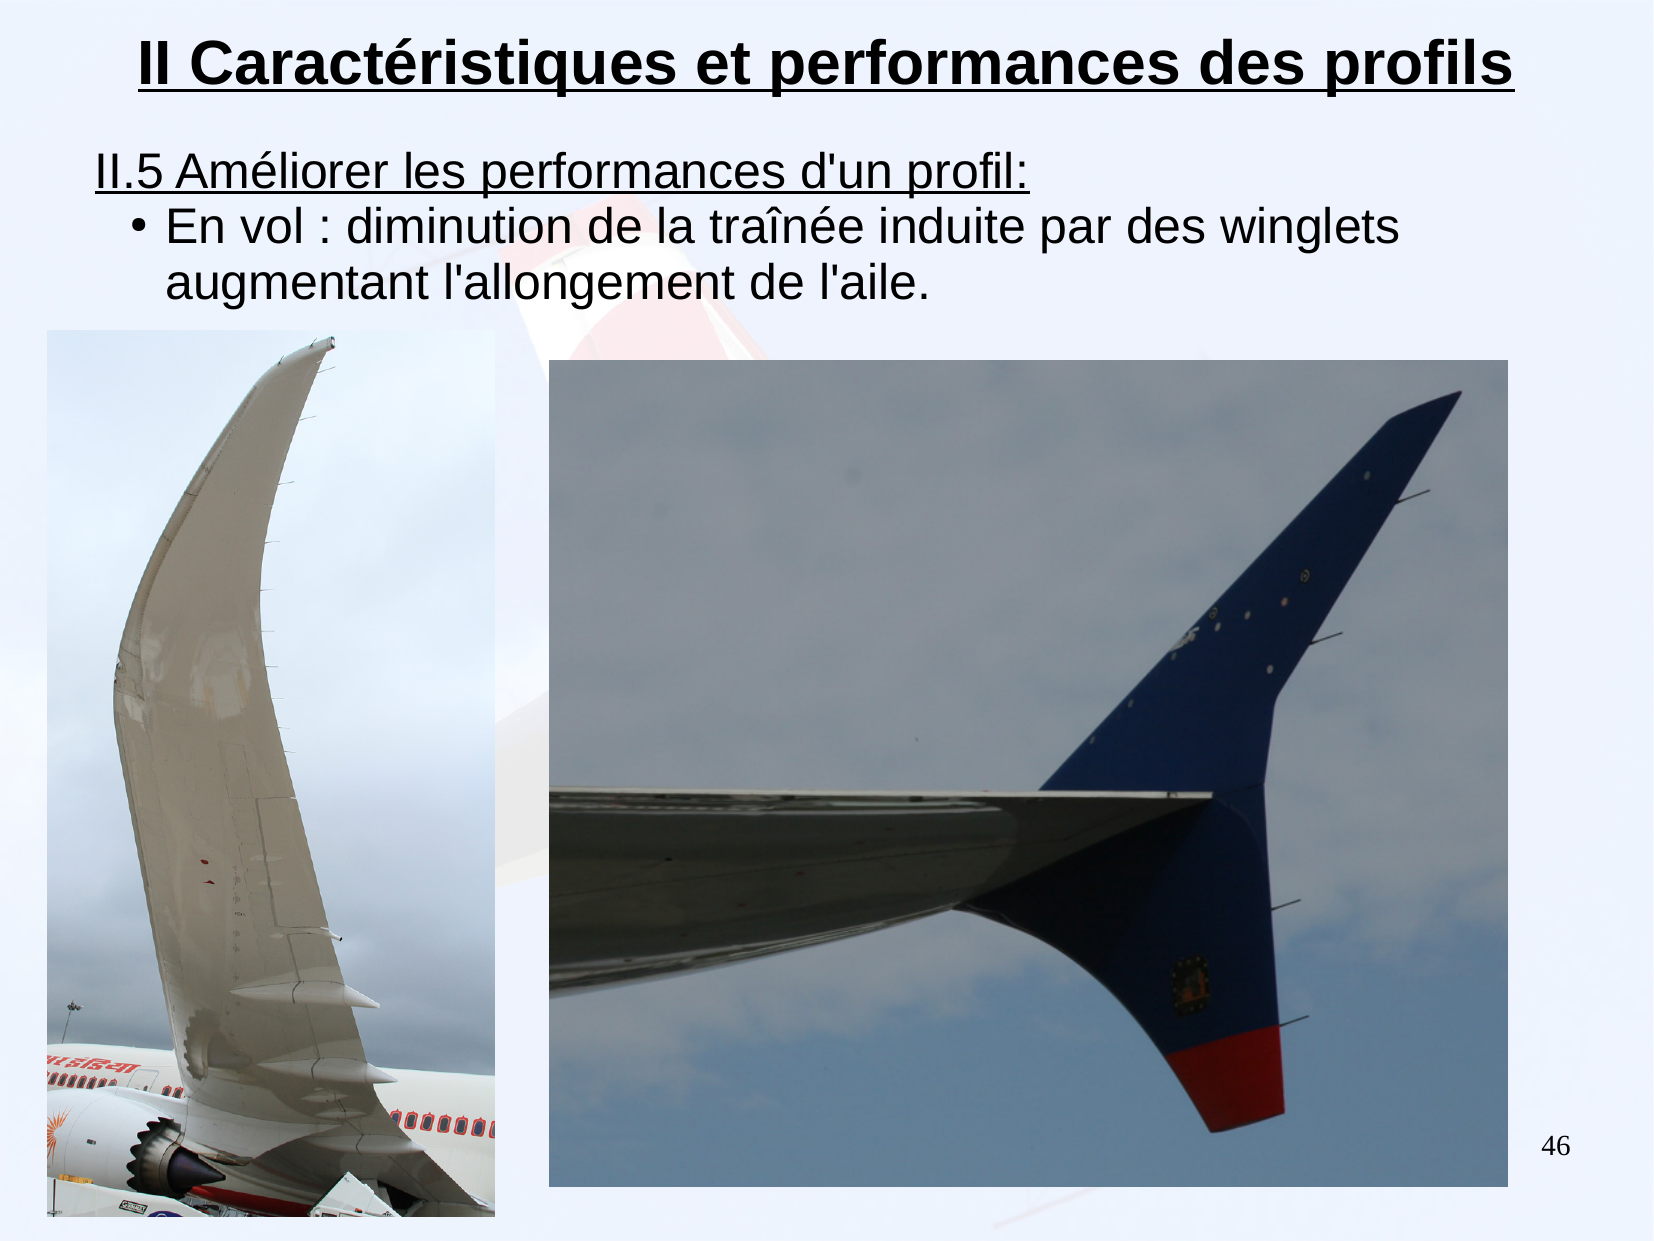

# II Caractéristiques et performances des profils
II.5 Améliorer les performances d'un profil:
En vol : diminution de la traînée induite par des winglets augmentant l'allongement de l'aile.
46